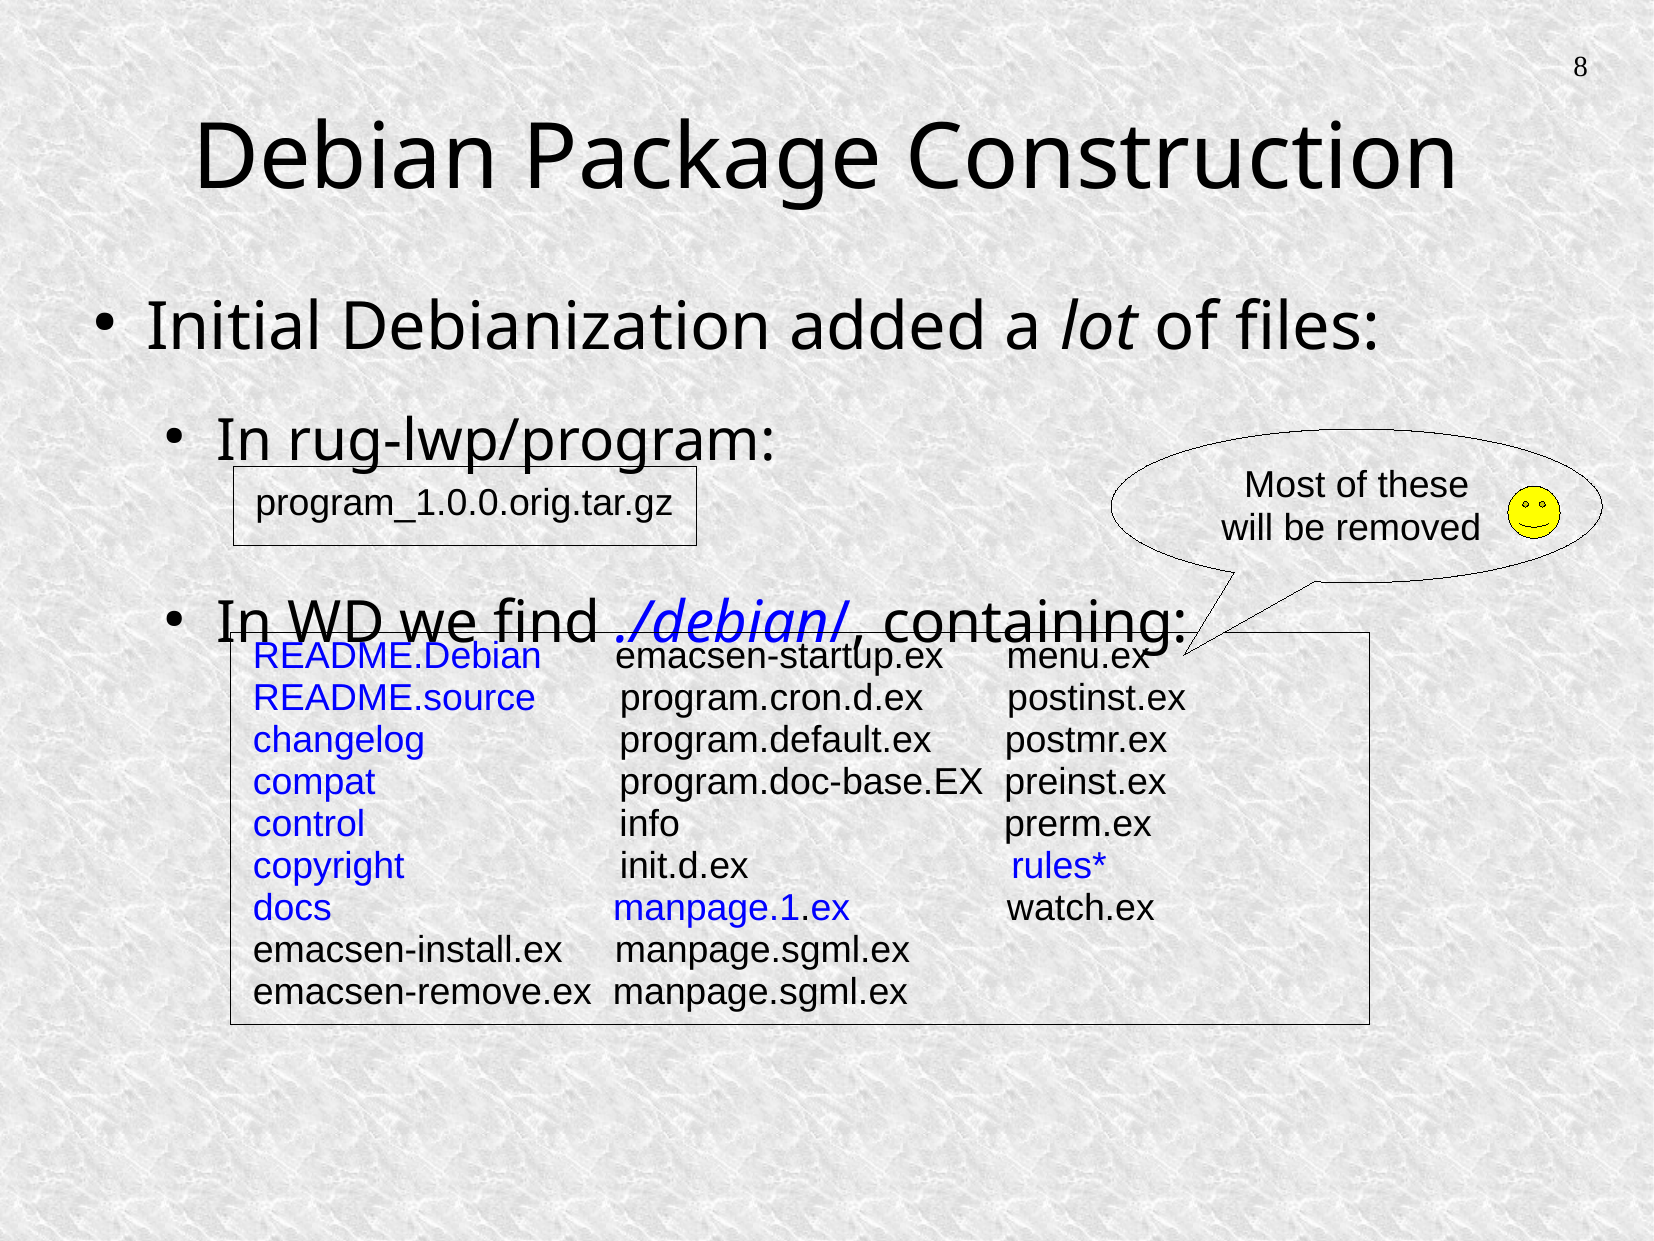

8
# Debian Package Construction
Initial Debianization added a lot of files:
In rug-lwp/program:
In WD we find ./debian/, containing:
Most of these
will be removed
program_1.0.0.orig.tar.gz
README.Debian emacsen-startup.ex menu.ex
README.source program.cron.d.ex postinst.ex
changelog 	 program.default.ex postmr.ex
compat 		 program.doc-base.EX preinst.ex
control 		 info prerm.ex
copyright 		 init.d.ex rules*
docs 		 manpage.1.ex watch.ex
emacsen-install.ex manpage.sgml.ex
emacsen-remove.ex manpage.sgml.ex